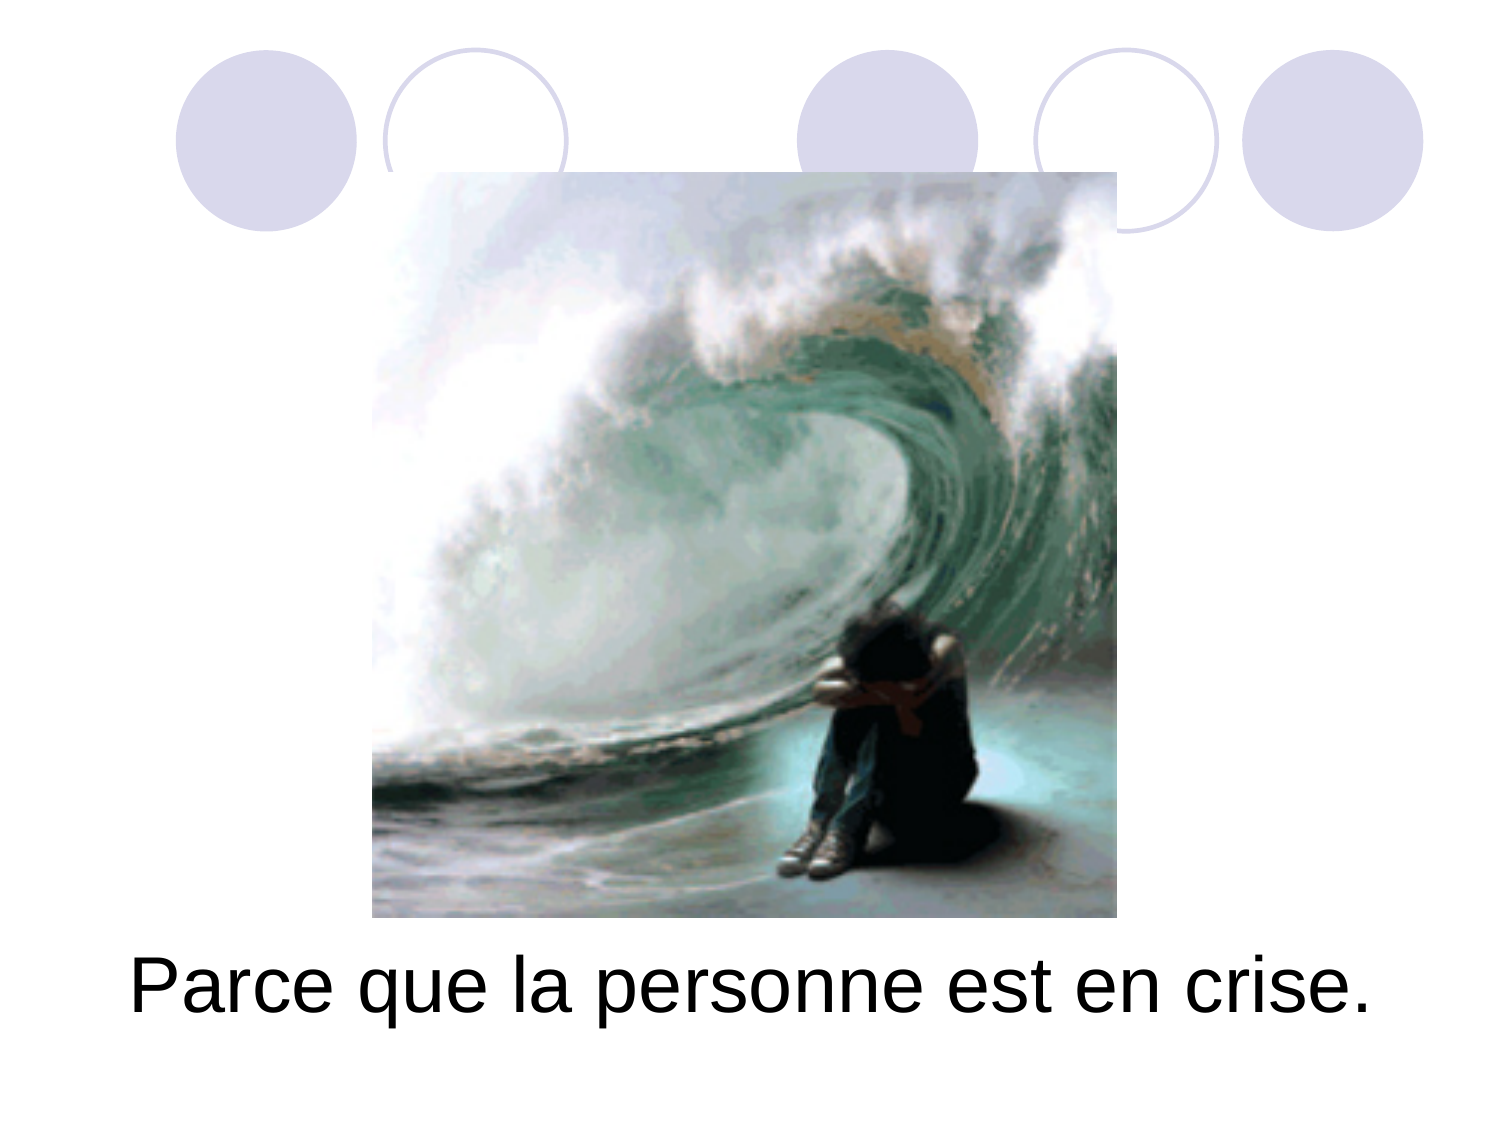

# Parce que la personne est en crise.